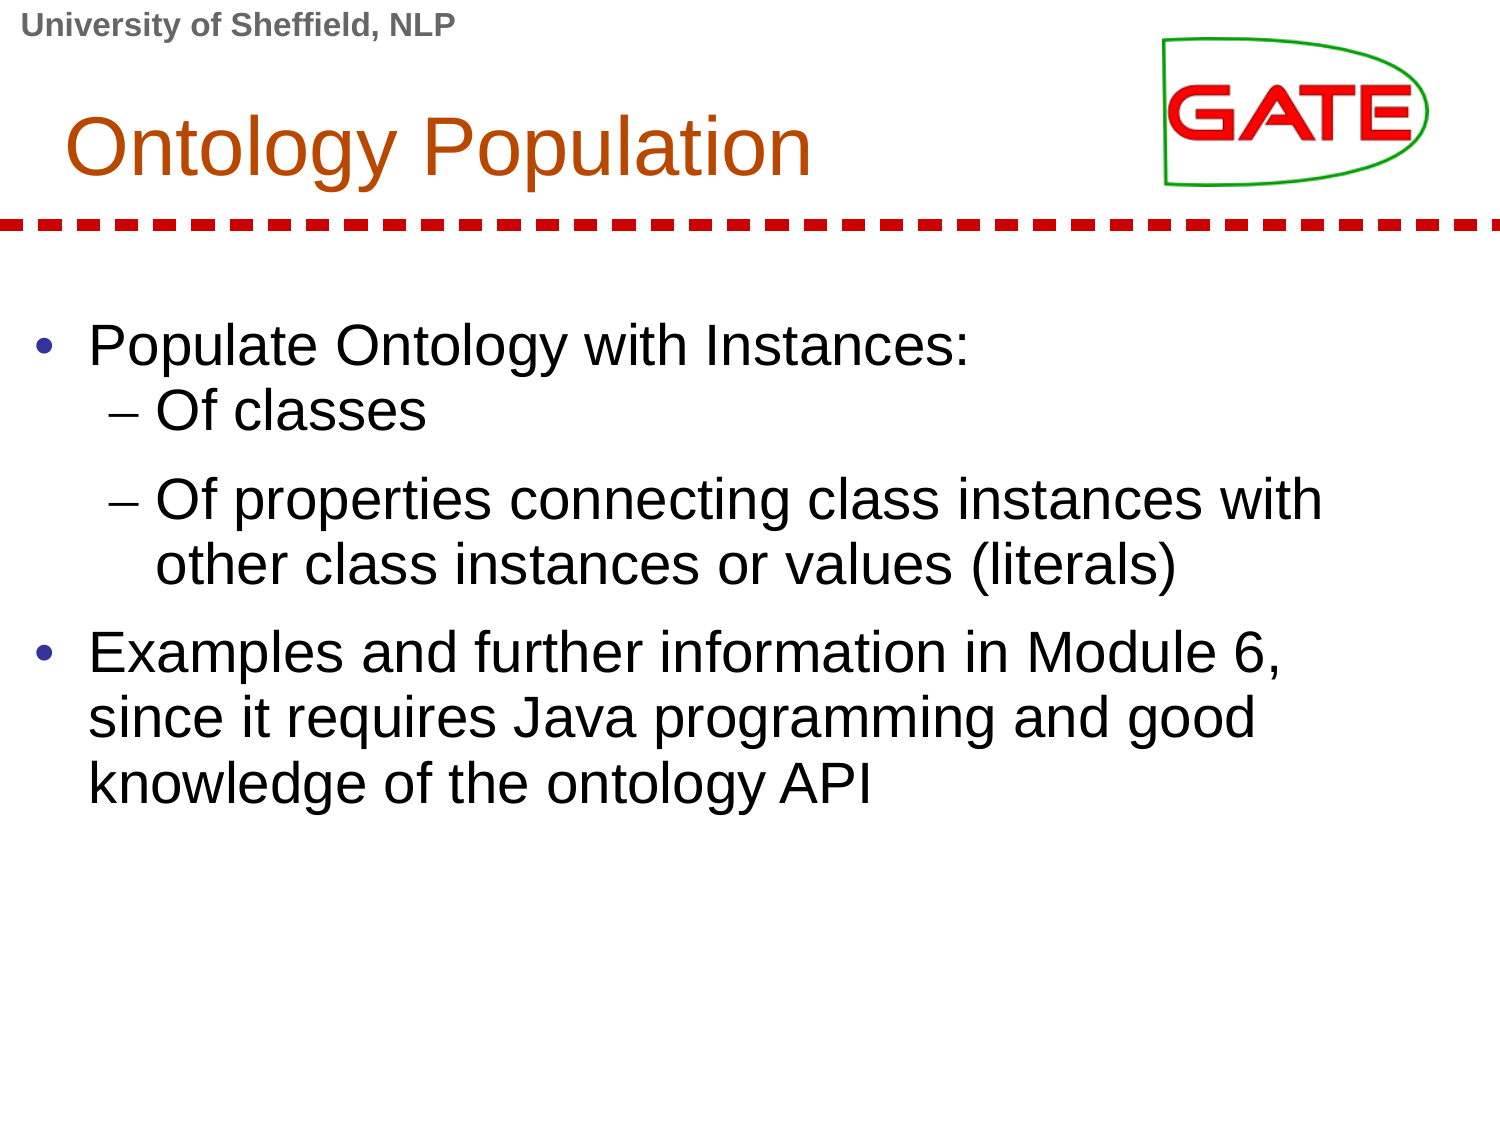

# Ontology Population
Populate Ontology with Instances:
Of classes
Of properties connecting class instances with other class instances or values (literals)
Examples and further information in Module 6, since it requires Java programming and good knowledge of the ontology API